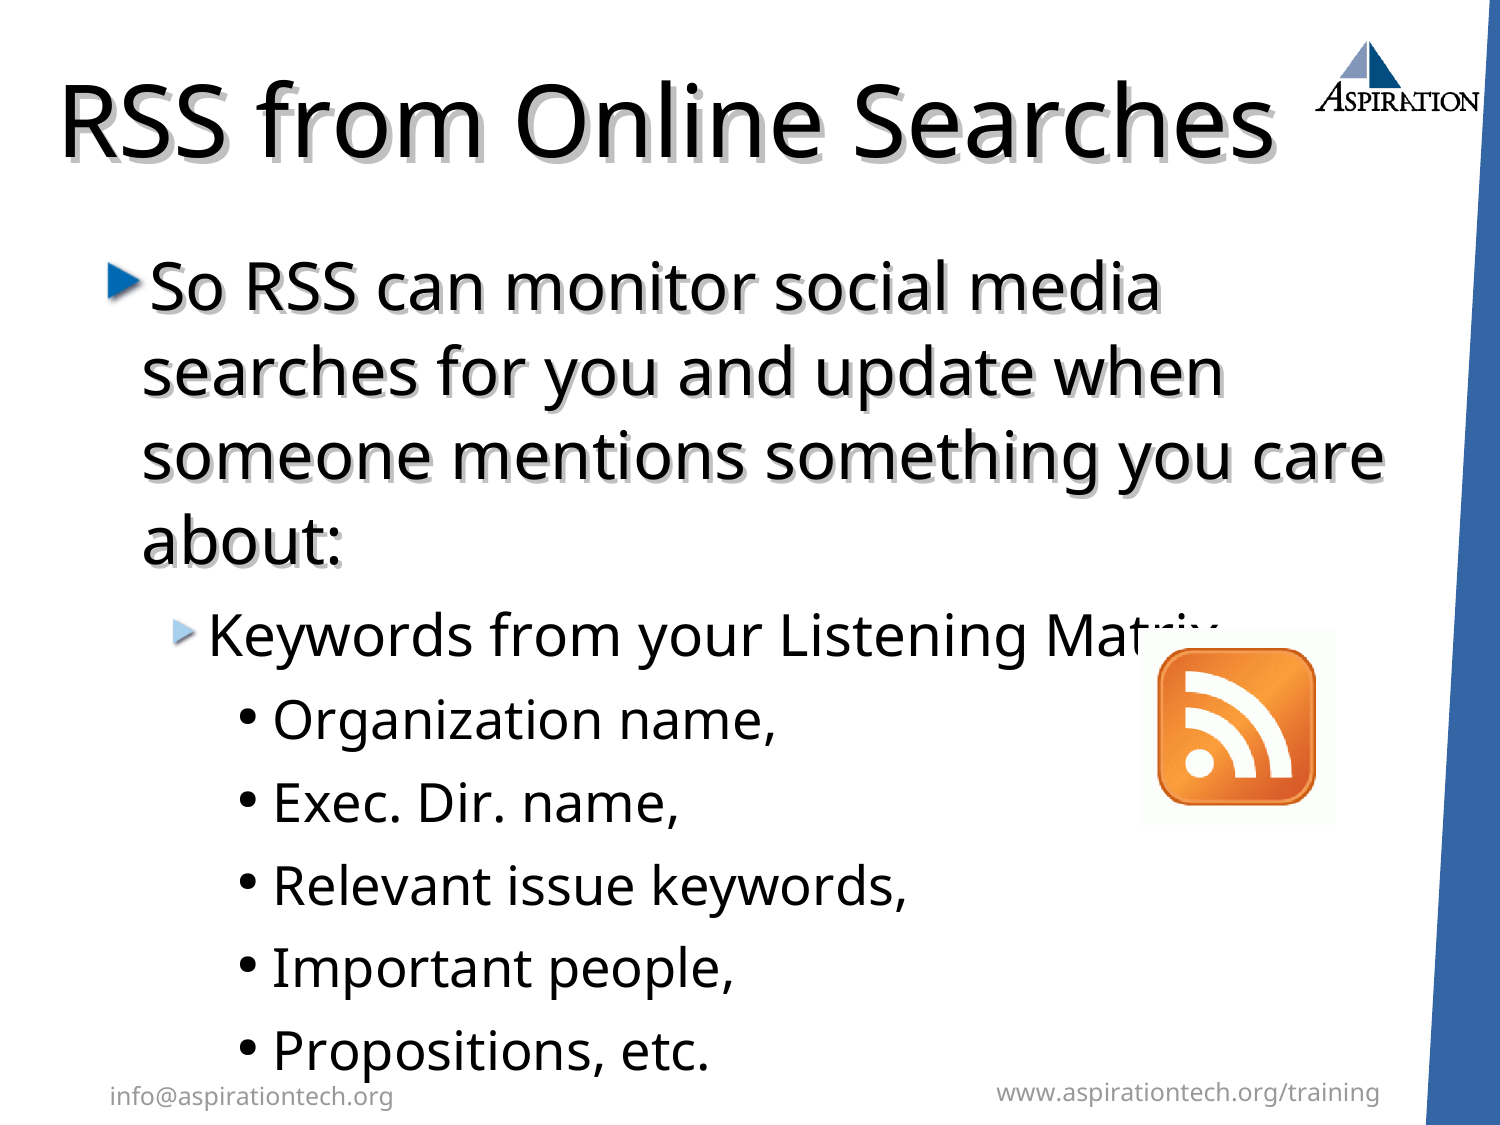

# RSS from Online Searches
So RSS can monitor social media searches for you and update when someone mentions something you care about:
Keywords from your Listening Matrix
Organization name,
Exec. Dir. name,
Relevant issue keywords,
Important people,
Propositions, etc.